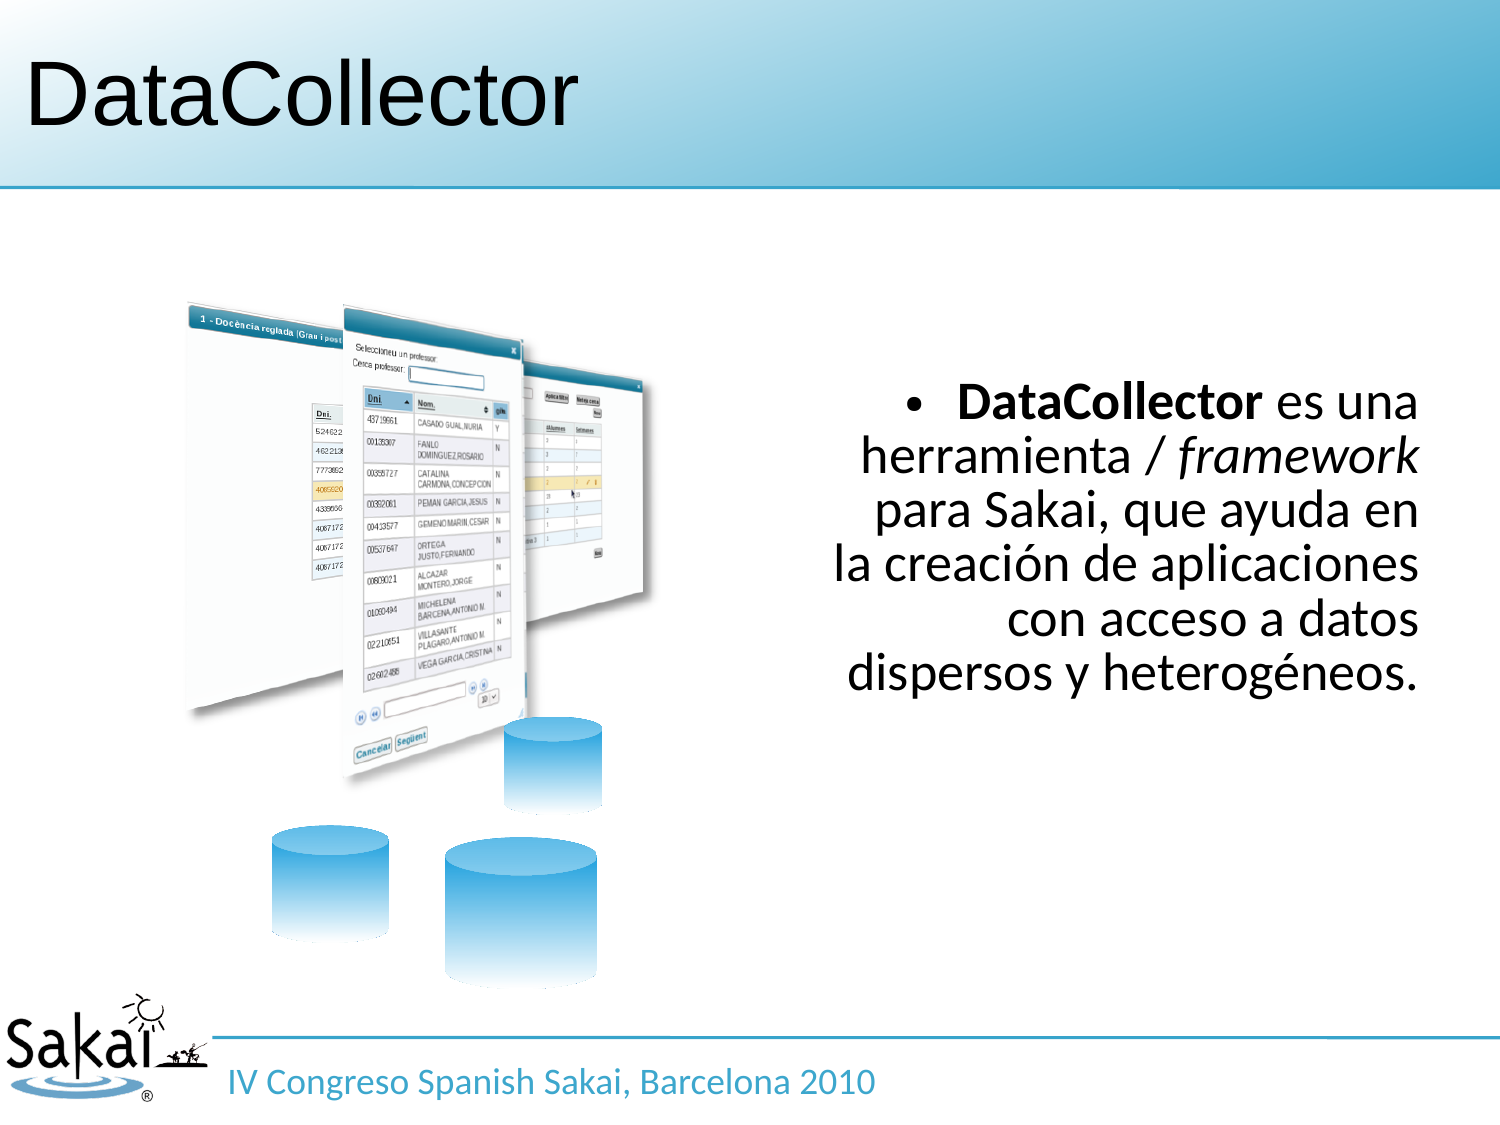

# DataCollector
DataCollector es una herramienta / framework para Sakai, que ayuda en la creación de aplicaciones con acceso a datos dispersos y heterogéneos.